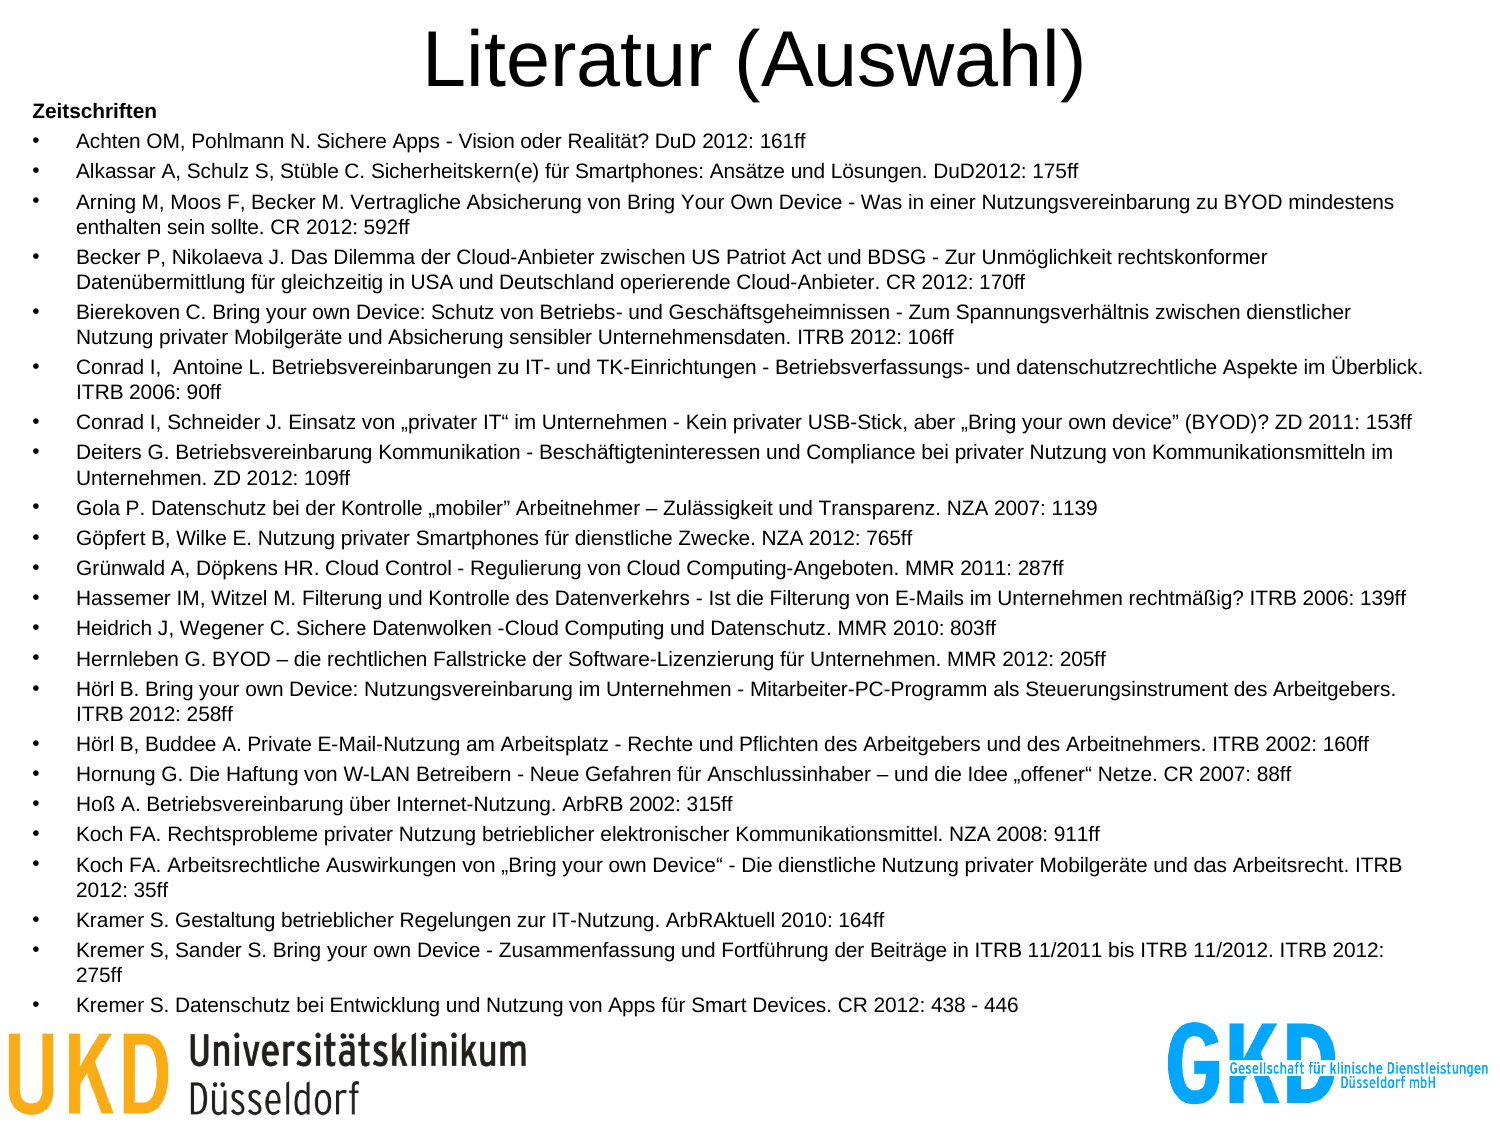

# Literatur (Auswahl)
Zeitschriften
Achten OM, Pohlmann N. Sichere Apps - Vision oder Realität? DuD 2012: 161ff
Alkassar A, Schulz S, Stüble C. Sicherheitskern(e) für Smartphones: Ansätze und Lösungen. DuD2012: 175ff
Arning M, Moos F, Becker M. Vertragliche Absicherung von Bring Your Own Device - Was in einer Nutzungsvereinbarung zu BYOD mindestens enthalten sein sollte. CR 2012: 592ff
Becker P, Nikolaeva J. Das Dilemma der Cloud-Anbieter zwischen US Patriot Act und BDSG - Zur Unmöglichkeit rechtskonformer Datenübermittlung für gleichzeitig in USA und Deutschland operierende Cloud-Anbieter. CR 2012: 170ff
Bierekoven C. Bring your own Device: Schutz von Betriebs- und Geschäftsgeheimnissen - Zum Spannungsverhältnis zwischen dienstlicher Nutzung privater Mobilgeräte und Absicherung sensibler Unternehmensdaten. ITRB 2012: 106ff
Conrad I, Antoine L. Betriebsvereinbarungen zu IT- und TK-Einrichtungen - Betriebsverfassungs- und datenschutzrechtliche Aspekte im Überblick. ITRB 2006: 90ff
Conrad I, Schneider J. Einsatz von „privater IT“ im Unternehmen - Kein privater USB-Stick, aber „Bring your own device” (BYOD)? ZD 2011: 153ff
Deiters G. Betriebsvereinbarung Kommunikation - Beschäftigteninteressen und Compliance bei privater Nutzung von Kommunikationsmitteln im Unternehmen. ZD 2012: 109ff
Gola P. Datenschutz bei der Kontrolle „mobiler” Arbeitnehmer – Zulässigkeit und Transparenz. NZA 2007: 1139
Göpfert B, Wilke E. Nutzung privater Smartphones für dienstliche Zwecke. NZA 2012: 765ff
Grünwald A, Döpkens HR. Cloud Control - Regulierung von Cloud Computing-Angeboten. MMR 2011: 287ff
Hassemer IM, Witzel M. Filterung und Kontrolle des Datenverkehrs - Ist die Filterung von E-Mails im Unternehmen rechtmäßig? ITRB 2006: 139ff
Heidrich J, Wegener C. Sichere Datenwolken -Cloud Computing und Datenschutz. MMR 2010: 803ff
Herrnleben G. BYOD – die rechtlichen Fallstricke der Software-Lizenzierung für Unternehmen. MMR 2012: 205ff
Hörl B. Bring your own Device: Nutzungsvereinbarung im Unternehmen - Mitarbeiter-PC-Programm als Steuerungsinstrument des Arbeitgebers. ITRB 2012: 258ff
Hörl B, Buddee A. Private E-Mail-Nutzung am Arbeitsplatz - Rechte und Pflichten des Arbeitgebers und des Arbeitnehmers. ITRB 2002: 160ff
Hornung G. Die Haftung von W-LAN Betreibern - Neue Gefahren für Anschlussinhaber – und die Idee „offener“ Netze. CR 2007: 88ff
Hoß A. Betriebsvereinbarung über Internet-Nutzung. ArbRB 2002: 315ff
Koch FA. Rechtsprobleme privater Nutzung betrieblicher elektronischer Kommunikationsmittel. NZA 2008: 911ff
Koch FA. Arbeitsrechtliche Auswirkungen von „Bring your own Device“ - Die dienstliche Nutzung privater Mobilgeräte und das Arbeitsrecht. ITRB 2012: 35ff
Kramer S. Gestaltung betrieblicher Regelungen zur IT-Nutzung. ArbRAktuell 2010: 164ff
Kremer S, Sander S. Bring your own Device - Zusammenfassung und Fortführung der Beiträge in ITRB 11/2011 bis ITRB 11/2012. ITRB 2012: 275ff
Kremer S. Datenschutz bei Entwicklung und Nutzung von Apps für Smart Devices. CR 2012: 438 - 446